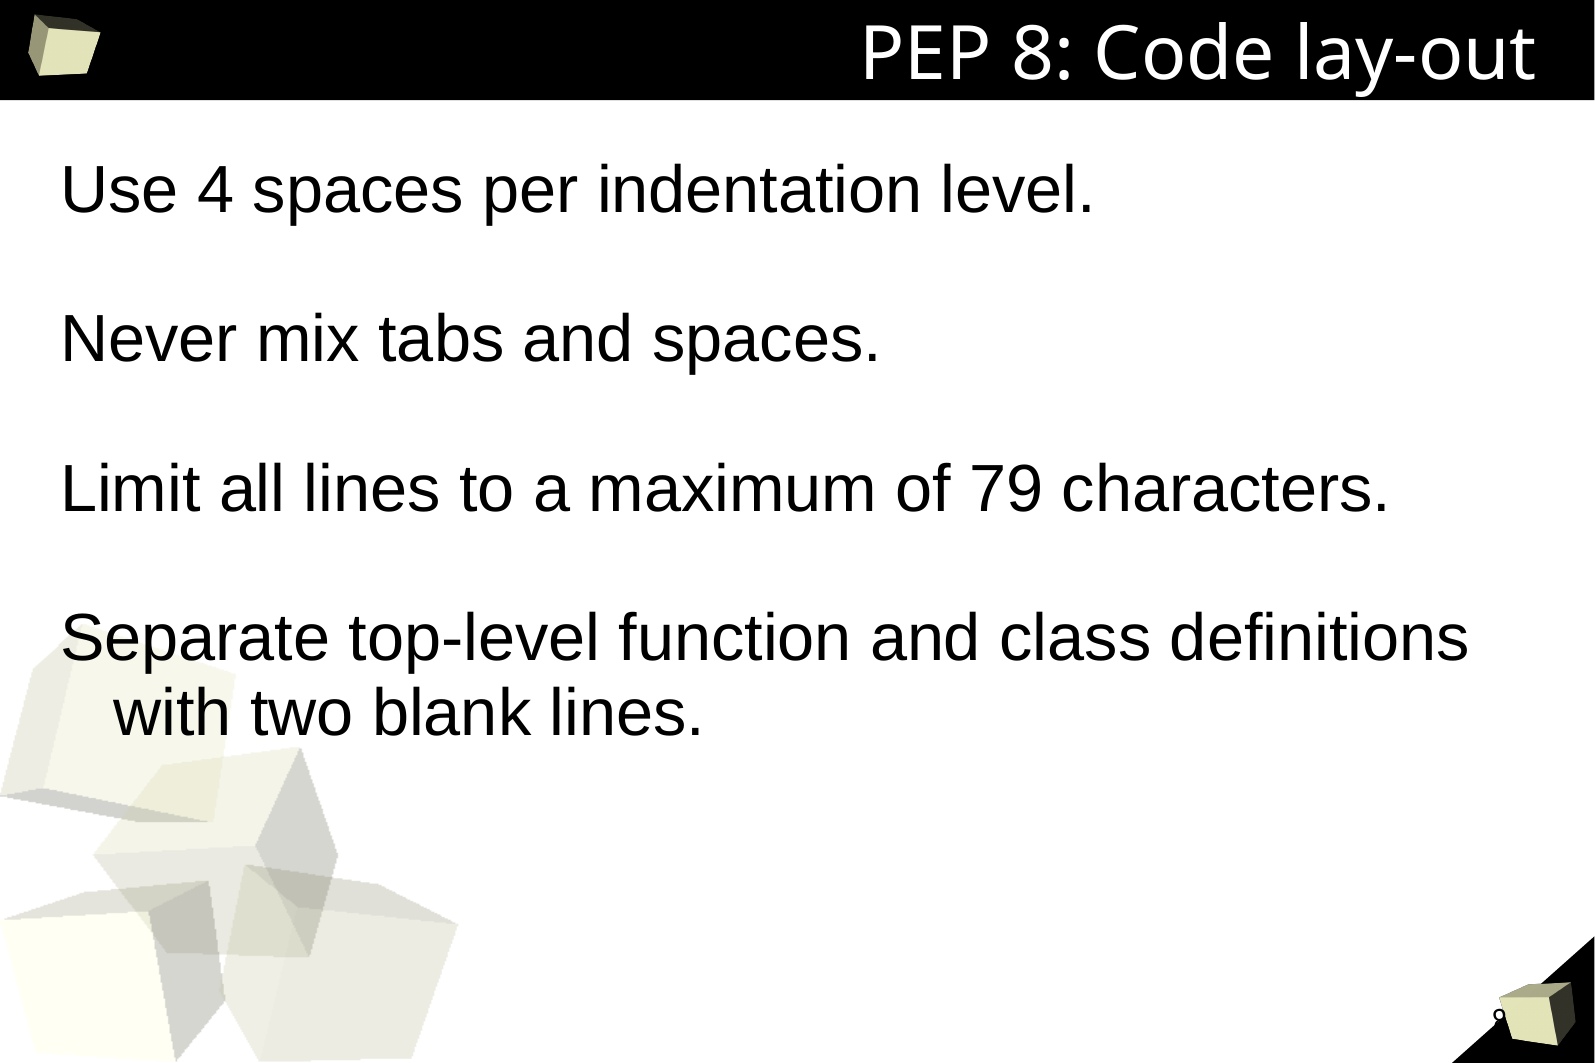

# PEP 8: Code lay-out
Use 4 spaces per indentation level.
Never mix tabs and spaces.
Limit all lines to a maximum of 79 characters.
Separate top-level function and class definitions with two blank lines.